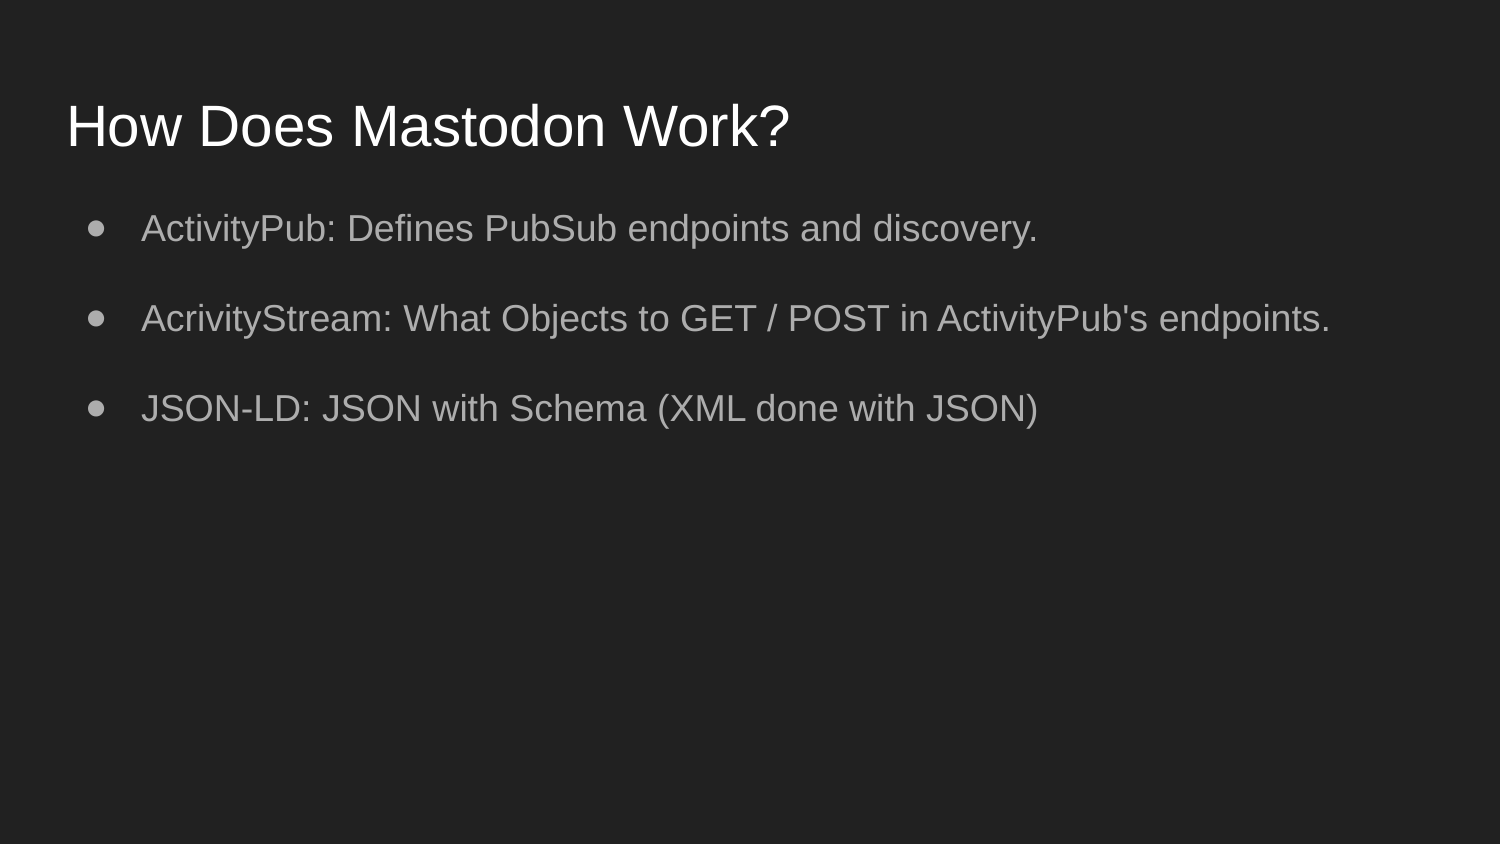

# How Does Mastodon Work?
ActivityPub: Defines PubSub endpoints and discovery.
AcrivityStream: What Objects to GET / POST in ActivityPub's endpoints.
JSON-LD: JSON with Schema (XML done with JSON)